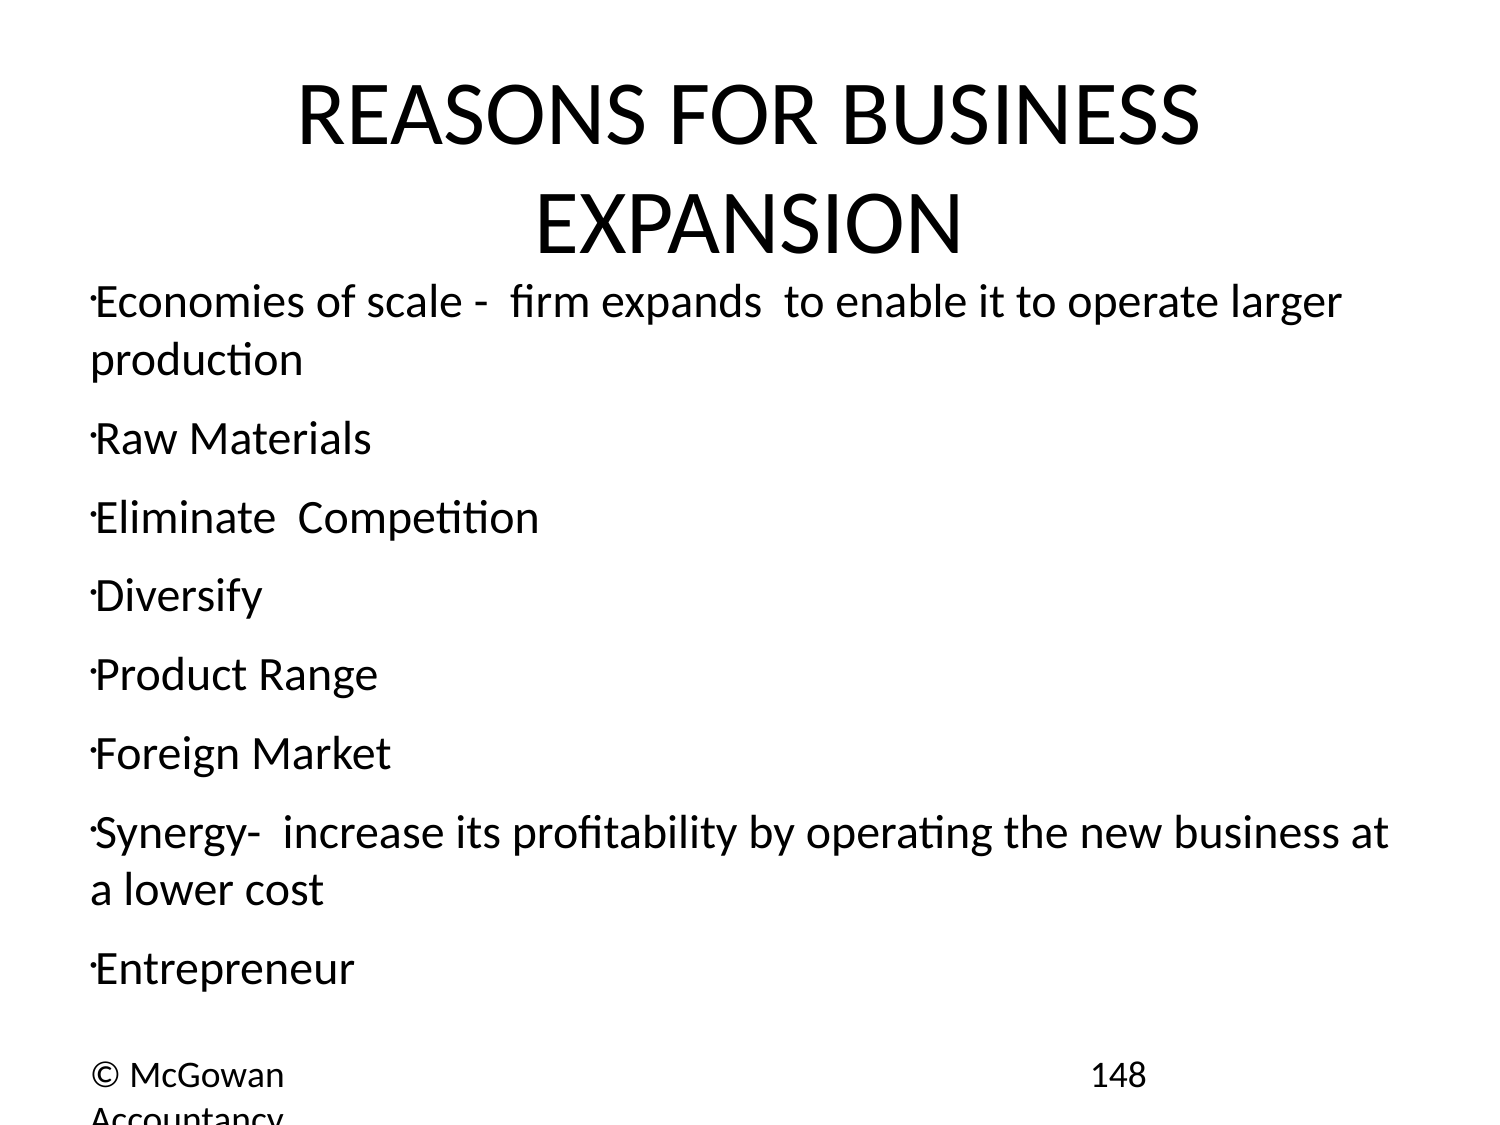

# REASONS FOR BUSINESS EXPANSION
Economies of scale - firm expands to enable it to operate larger production
Raw Materials
Eliminate Competition
Diversify
Product Range
Foreign Market
Synergy- increase its profitability by operating the new business at a lower cost
Entrepreneur
© McGowan Accountancy Services
148